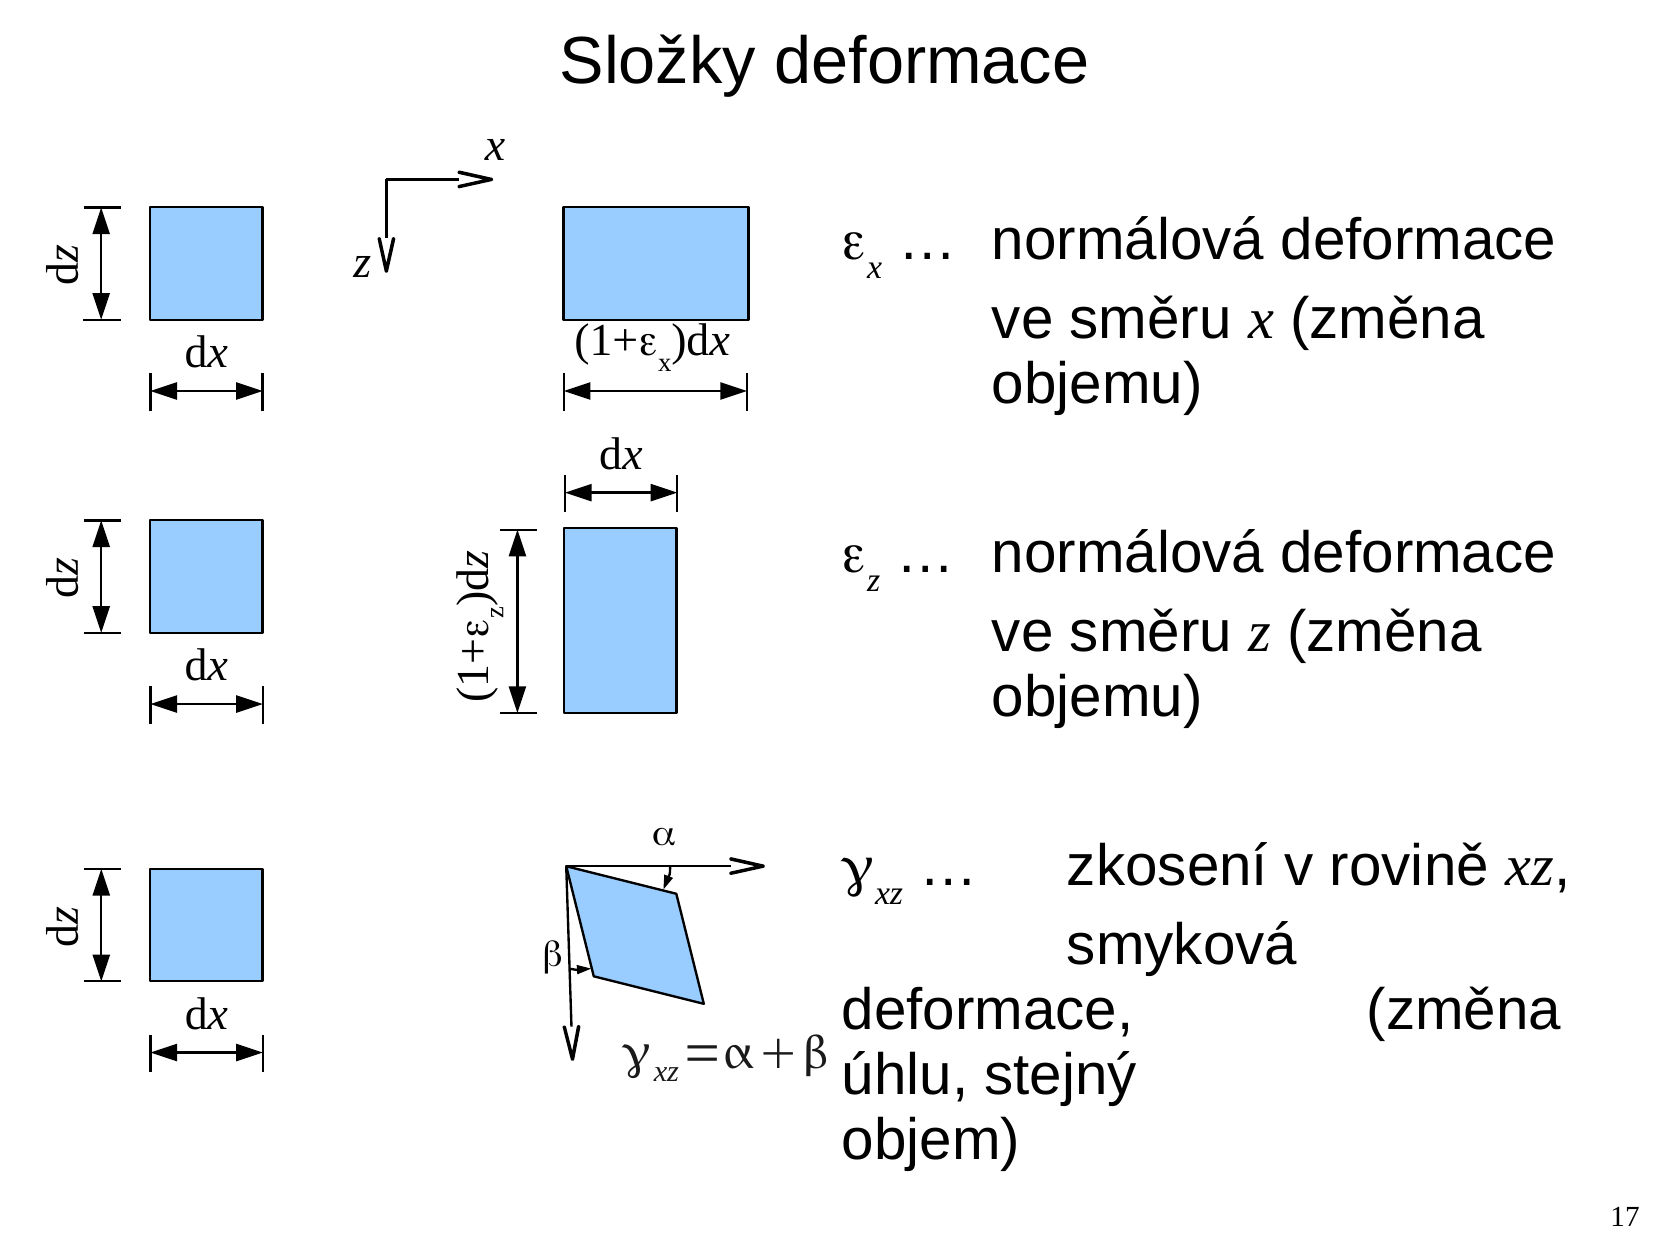

# Složky deformace
x
ex … 	normálová deformace 			ve směru x (změna 				objemu)
z
dz
(1+ex)dx
dx
dx
ez … 	normálová deformace 			ve směru z (změna 				objemu)
dz
(1+ez)dz
dx
a
gxz … 	zkosení v rovině xz, 				smyková deformace, 			(změna úhlu, stejný 				objem)
dz
b
dx
17